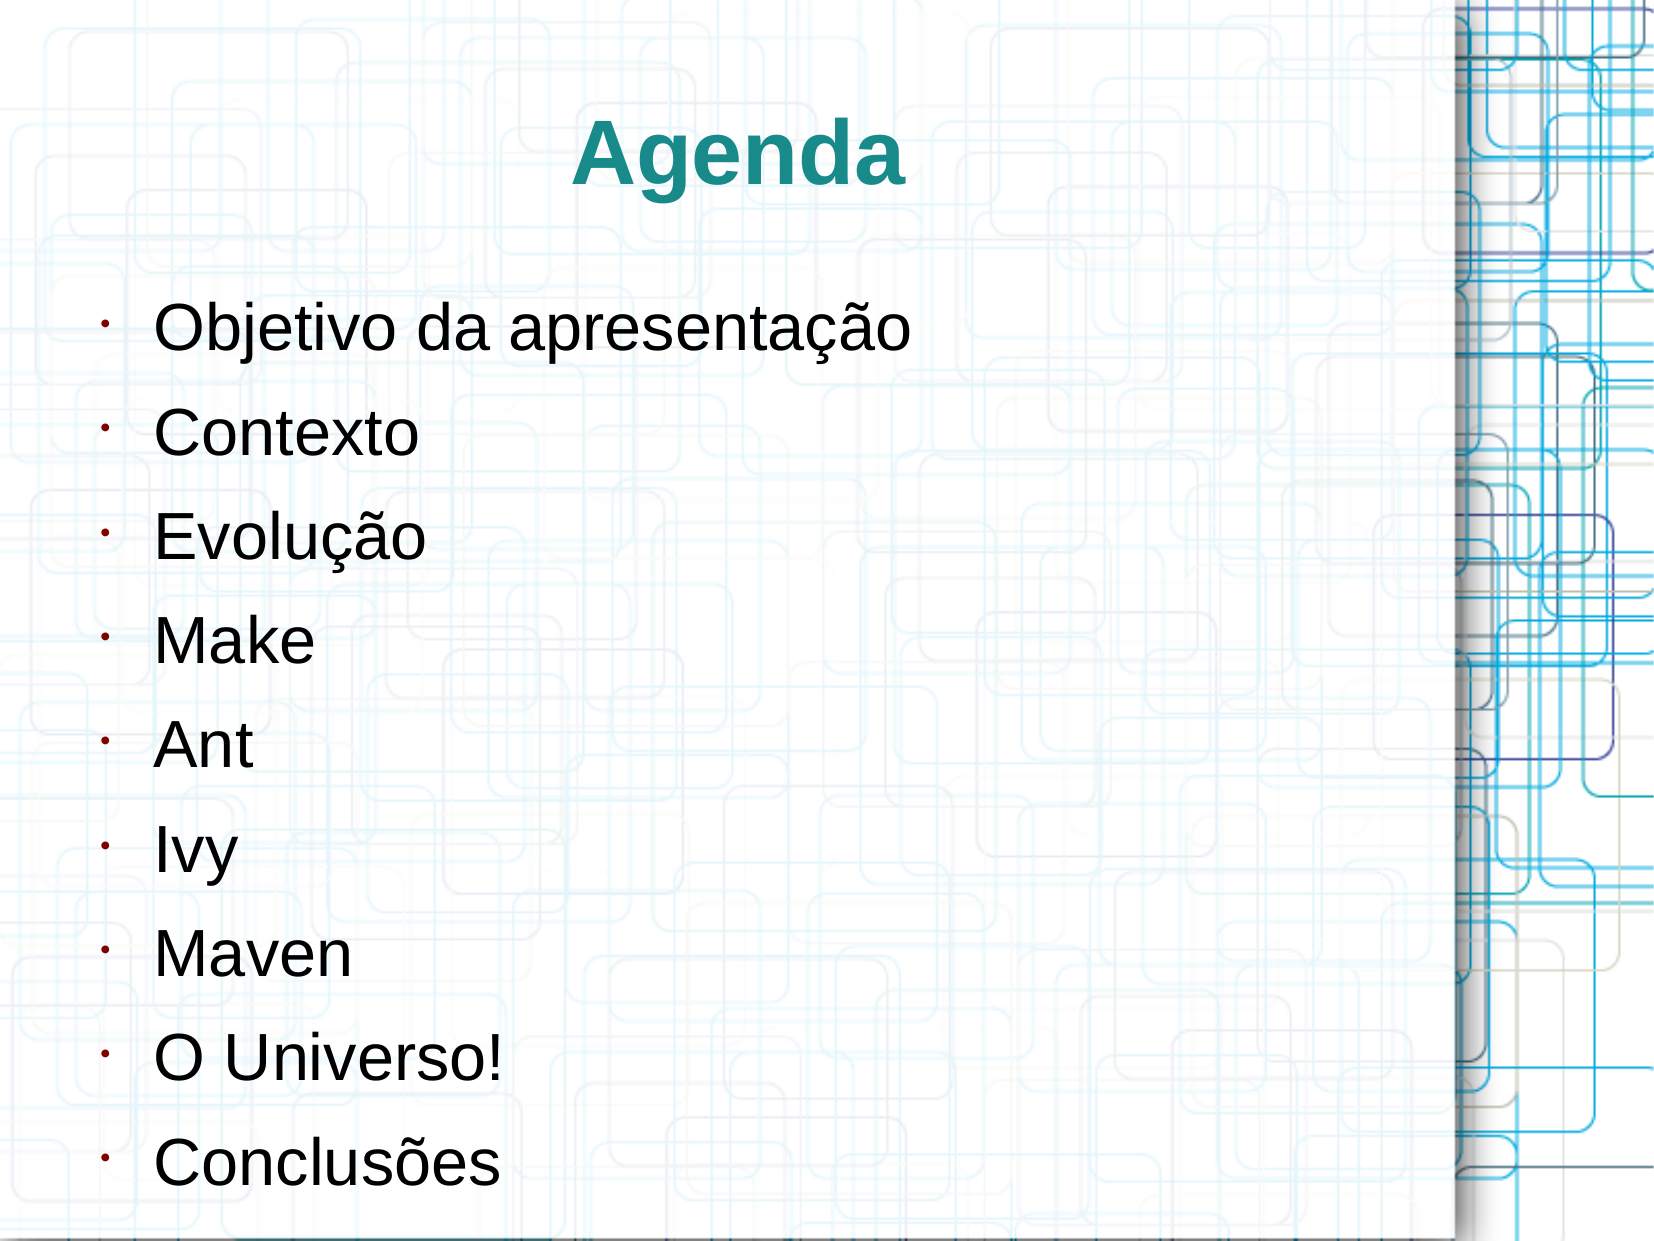

# Agenda
Objetivo da apresentação
Contexto
Evolução
Make
Ant
Ivy
Maven
O Universo!
Conclusões